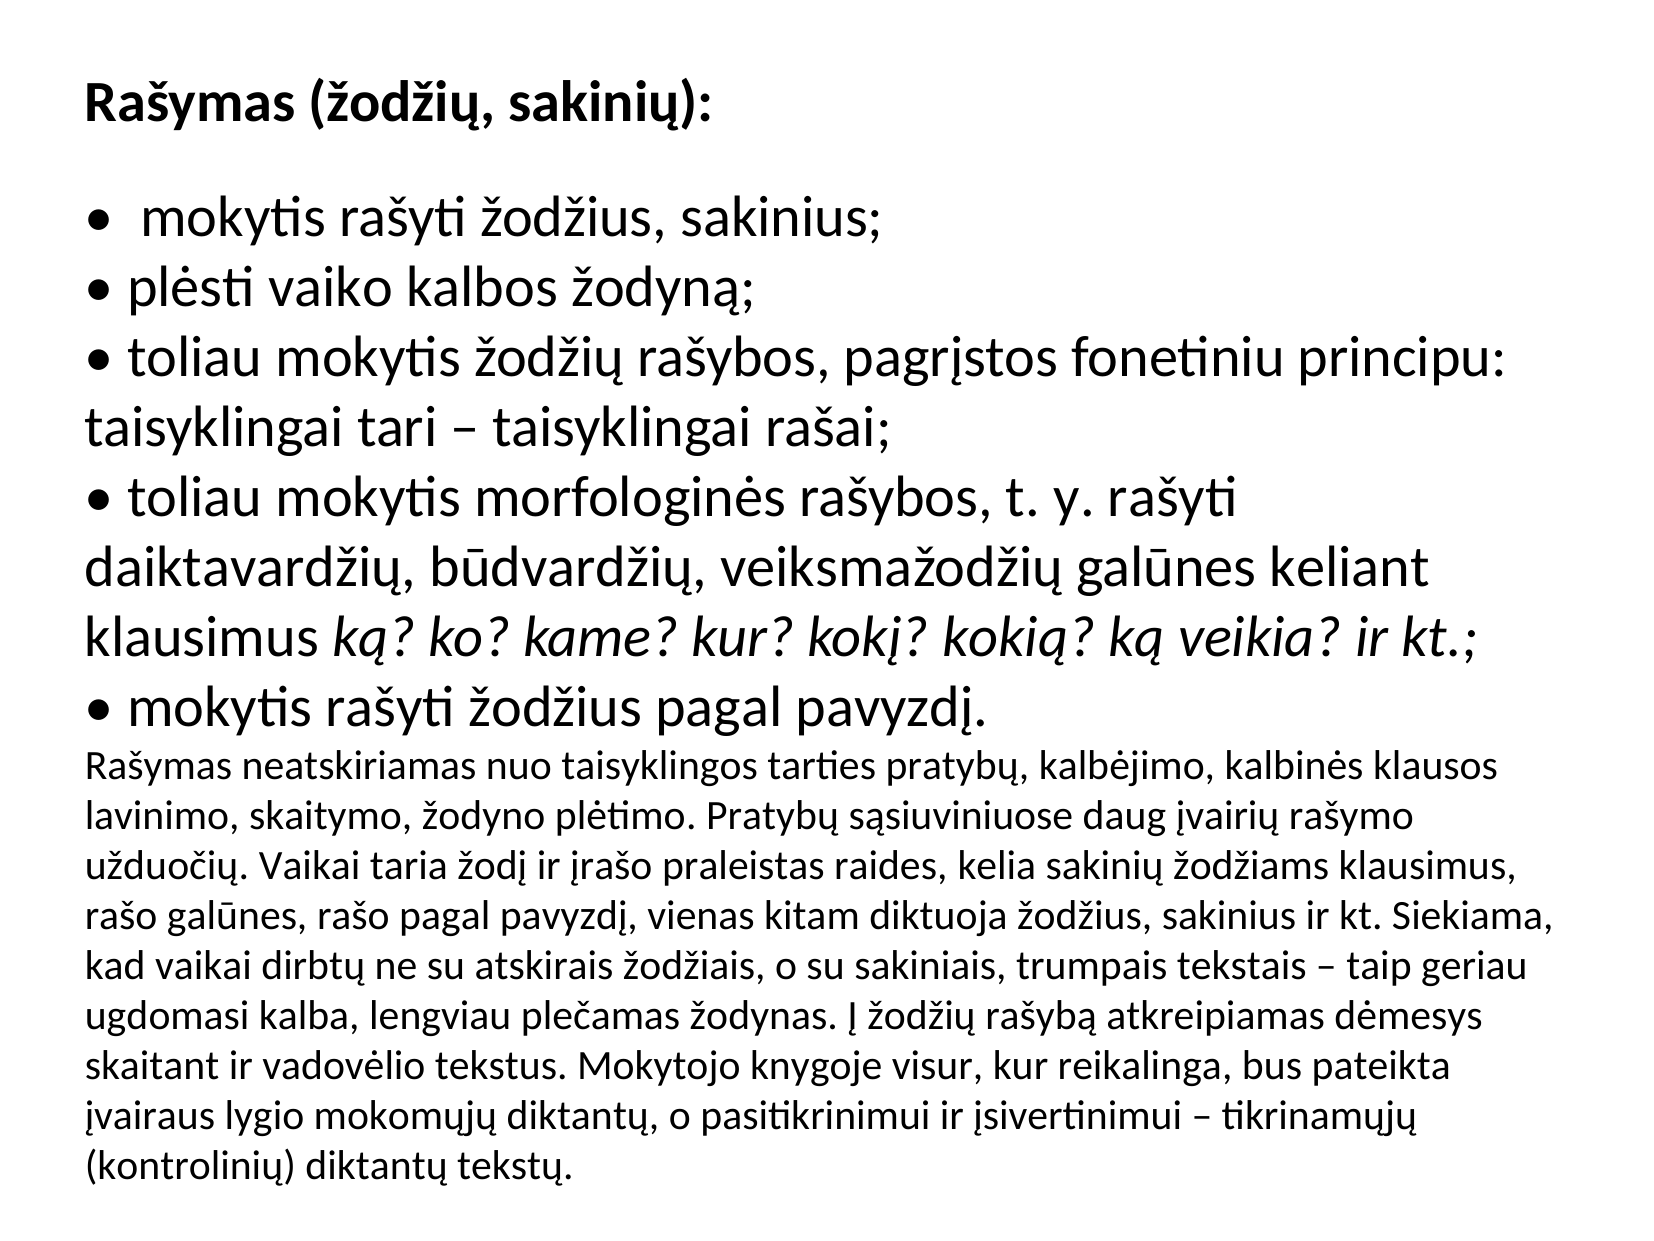

Rašymas (žodžių, sakinių):
• mokytis rašyti žodžius, sakinius;
• plėsti vaiko kalbos žodyną;
• toliau mokytis žodžių rašybos, pagrįstos fonetiniu principu: taisyklingai tari – taisyklingai rašai;
• toliau mokytis morfologinės rašybos, t. y. rašyti daiktavardžių, būdvardžių, veiksmažodžių galūnes keliant klausimus ką? ko? kame? kur? kokį? kokią? ką veikia? ir kt.;
• mokytis rašyti žodžius pagal pavyzdį.
Rašymas neatskiriamas nuo taisyklingos tarties pratybų, kalbėjimo, kalbinės klausos lavinimo, skaitymo, žodyno plėtimo. Pratybų sąsiuviniuose daug įvairių rašymo užduočių. Vaikai taria žodį ir įrašo praleistas raides, kelia sakinių žodžiams klausimus, rašo galūnes, rašo pagal pavyzdį, vienas kitam diktuoja žodžius, sakinius ir kt. Siekiama, kad vaikai dirbtų ne su atskirais žodžiais, o su sakiniais, trumpais tekstais – taip geriau ugdomasi kalba, lengviau plečamas žodynas. Į žodžių rašybą atkreipiamas dėmesys skaitant ir vadovėlio tekstus. Mokytojo knygoje visur, kur reikalinga, bus pateikta įvairaus lygio mokomųjų diktantų, o pasitikrinimui ir įsivertinimui – tikrinamųjų (kontrolinių) diktantų tekstų.